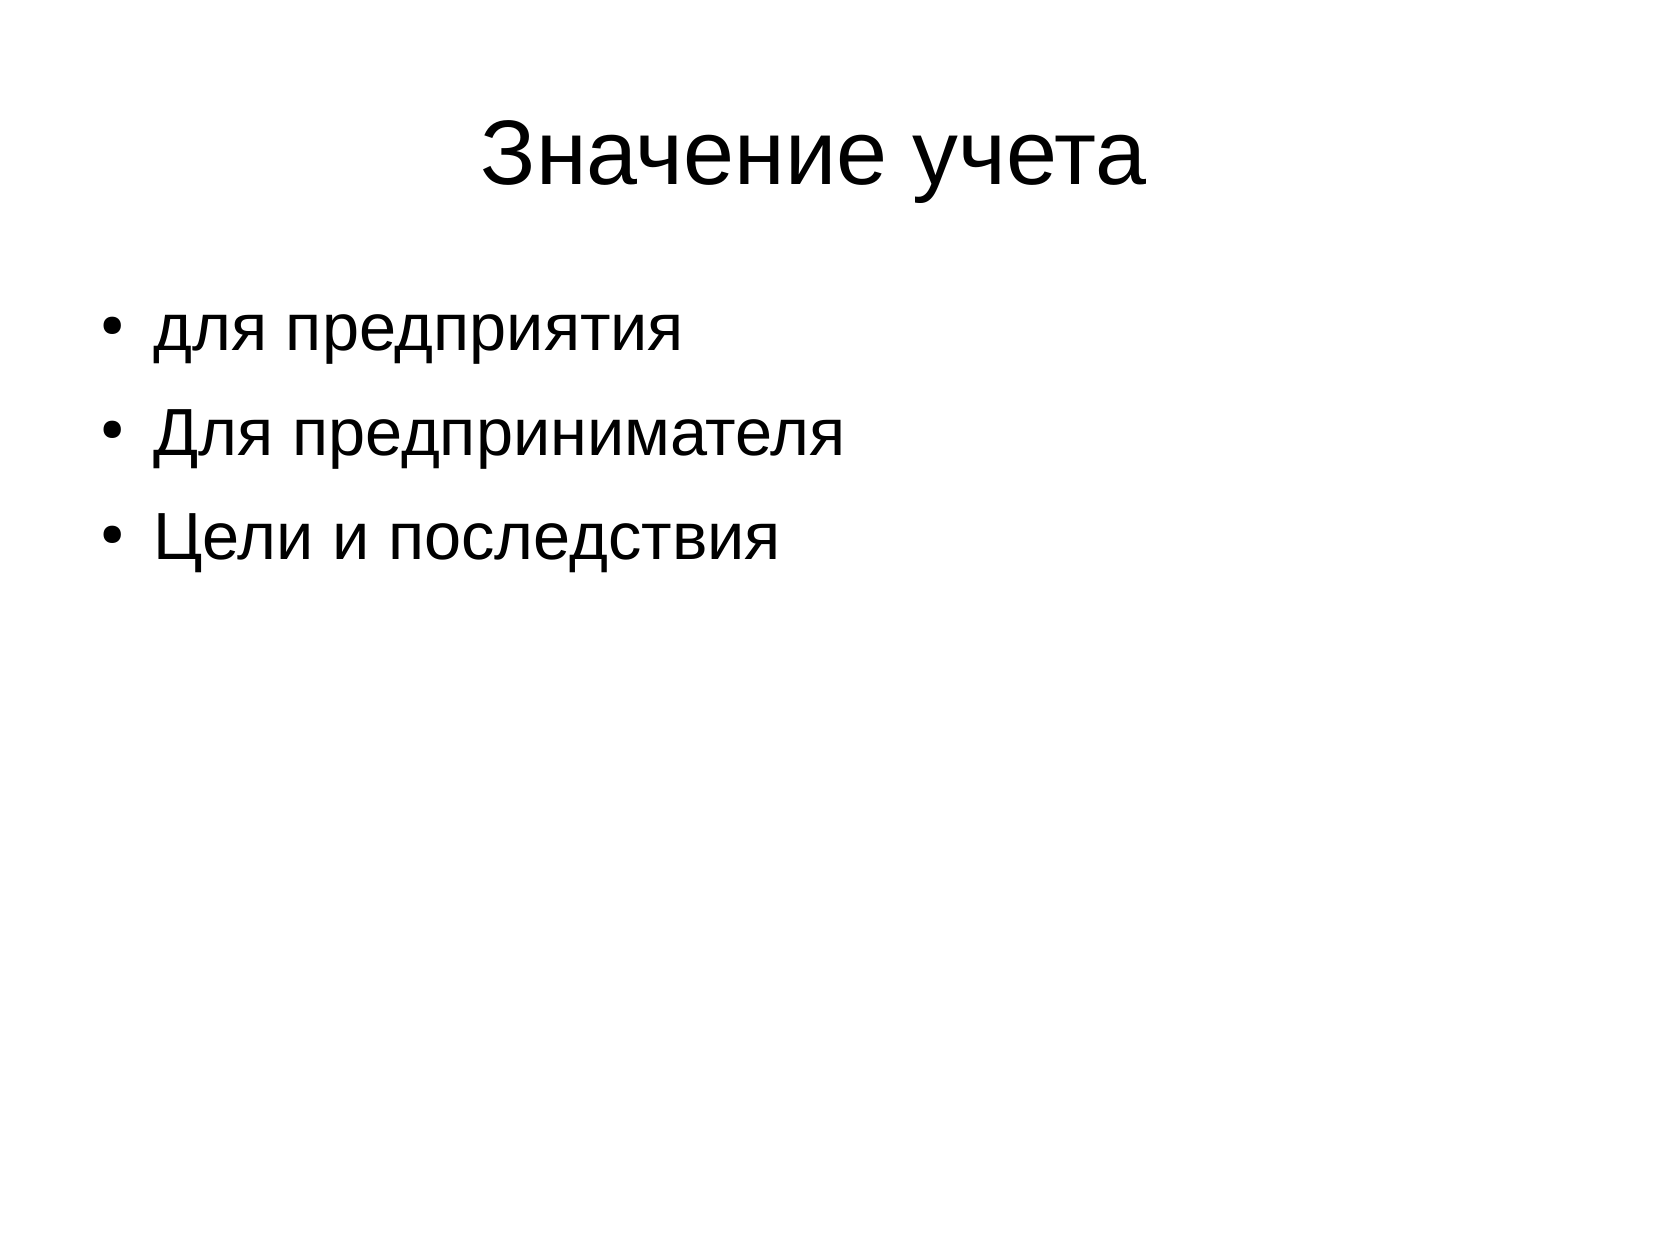

# Значение учета
для предприятия
Для предпринимателя
Цели и последствия